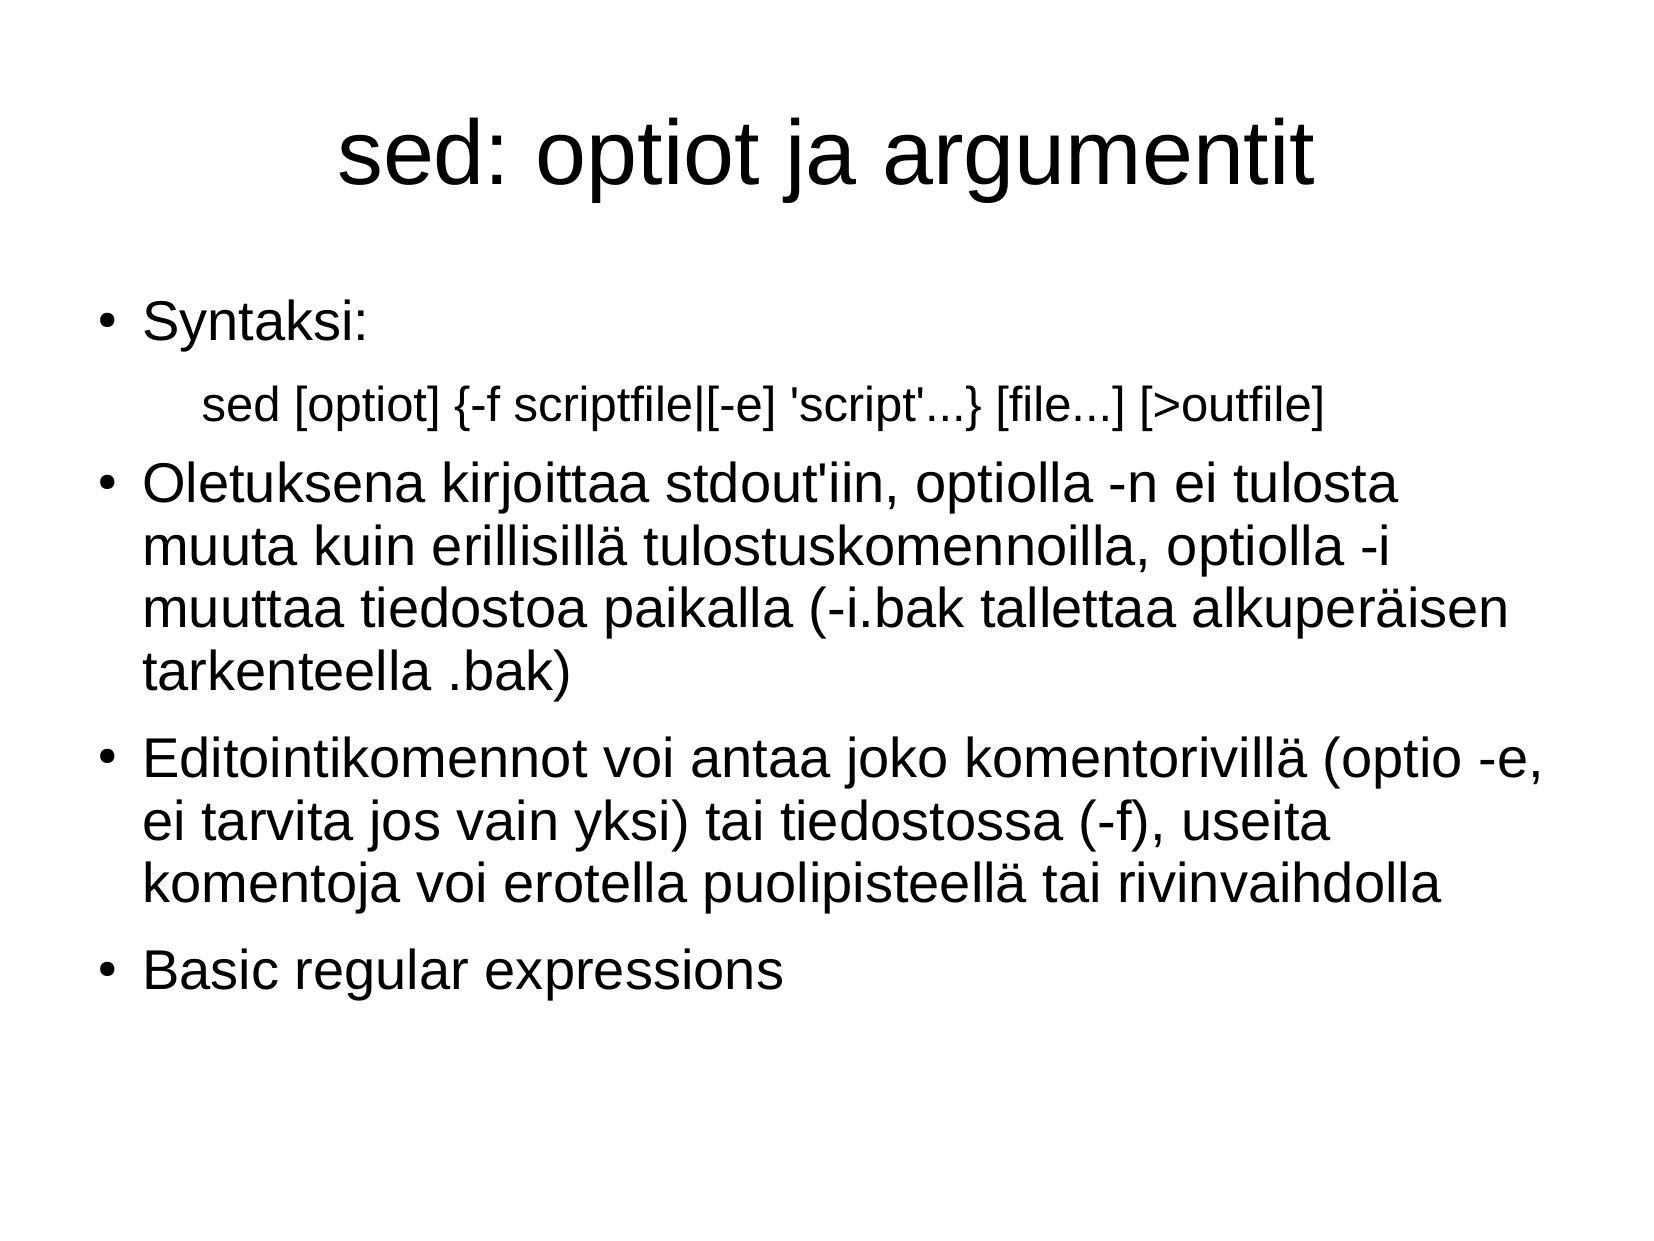

# sed: optiot ja argumentit
Syntaksi:
sed [optiot] {-f scriptfile|[-e] 'script'...} [file...] [>outfile]
Oletuksena kirjoittaa stdout'iin, optiolla -n ei tulosta muuta kuin erillisillä tulostuskomennoilla, optiolla -i muuttaa tiedostoa paikalla (-i.bak tallettaa alkuperäisen tarkenteella .bak)
Editointikomennot voi antaa joko komentorivillä (optio -e, ei tarvita jos vain yksi) tai tiedostossa (-f), useita komentoja voi erotella puolipisteellä tai rivinvaihdolla
Basic regular expressions